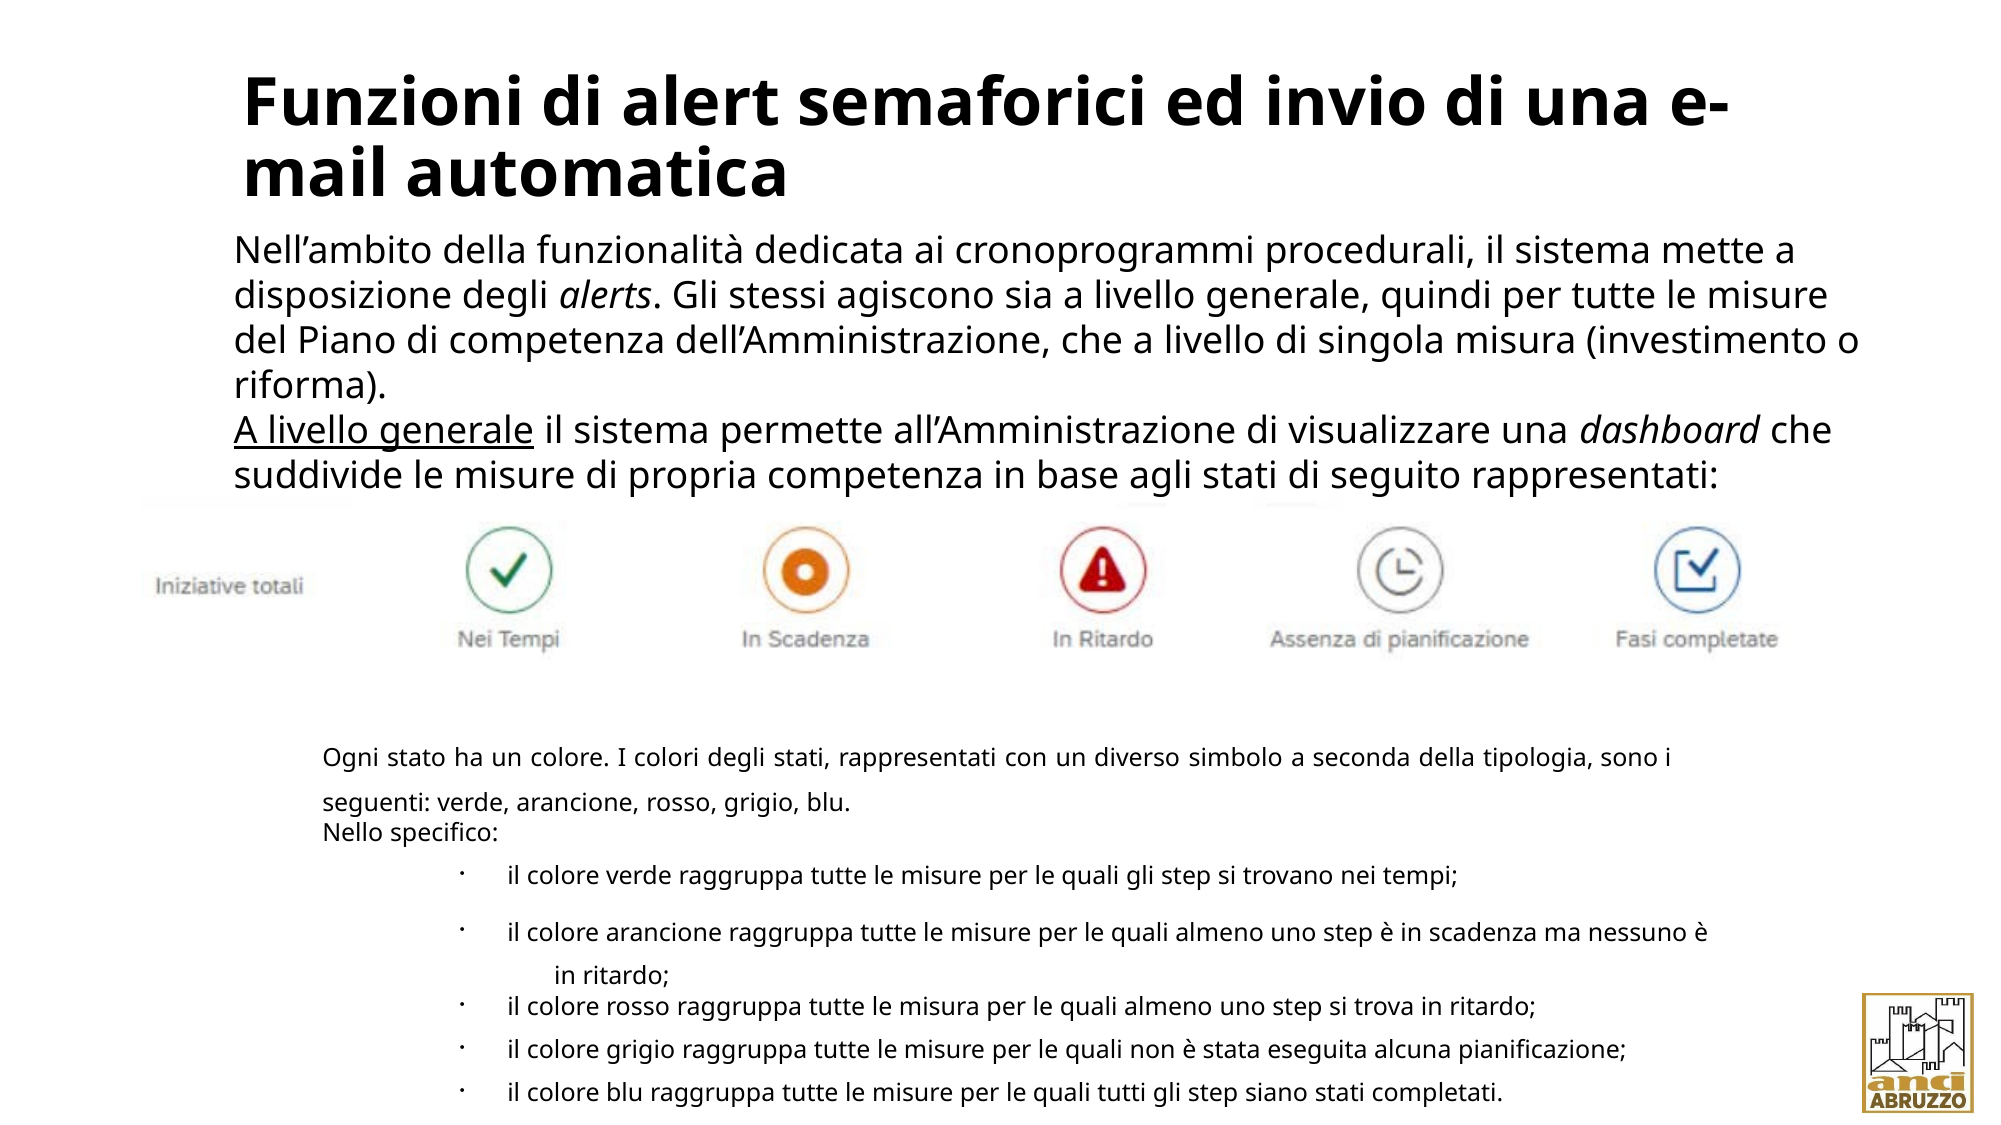

# Funzioni di alert semaforici ed invio di una e-mail automatica
Nell’ambito della funzionalità dedicata ai cronoprogrammi procedurali, il sistema mette a disposizione degli alerts. Gli stessi agiscono sia a livello generale, quindi per tutte le misure del Piano di competenza dell’Amministrazione, che a livello di singola misura (investimento o riforma).
A livello generale il sistema permette all’Amministrazione di visualizzare una dashboard che suddivide le misure di propria competenza in base agli stati di seguito rappresentati:
Ogni stato ha un colore. I colori degli stati, rappresentati con un diverso simbolo a seconda della tipologia, sono i seguenti: verde, arancione, rosso, grigio, blu.
Nello specifico:
il colore verde raggruppa tutte le misure per le quali gli step si trovano nei tempi;
il colore arancione raggruppa tutte le misure per le quali almeno uno step è in scadenza ma nessuno è in ritardo;
il colore rosso raggruppa tutte le misura per le quali almeno uno step si trova in ritardo;
il colore grigio raggruppa tutte le misure per le quali non è stata eseguita alcuna pianificazione;
il colore blu raggruppa tutte le misure per le quali tutti gli step siano stati completati.